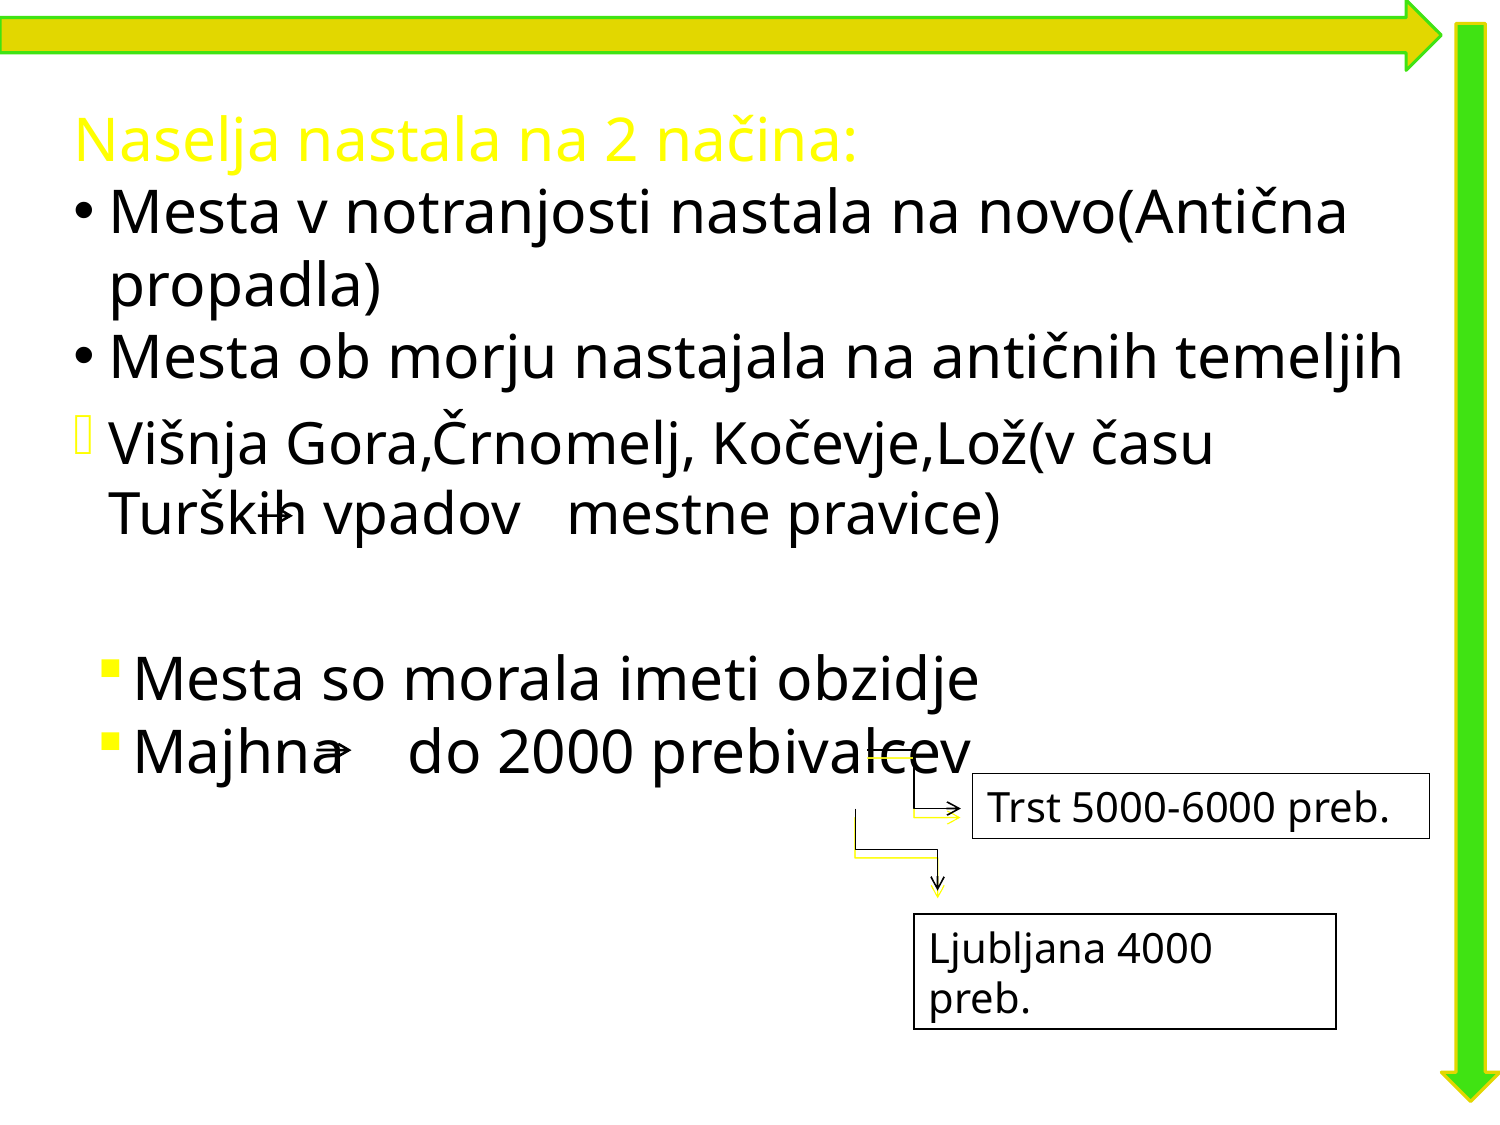

Naselja nastala na 2 načina:
Mesta v notranjosti nastala na novo(Antična propadla)
Mesta ob morju nastajala na antičnih temeljih
Višnja Gora,Črnomelj, Kočevje,Lož(v času Turških vpadov mestne pravice)
Mesta so morala imeti obzidje
Majhna do 2000 prebivalcev
Trst 5000-6000 preb.
Ljubljana 4000 preb.